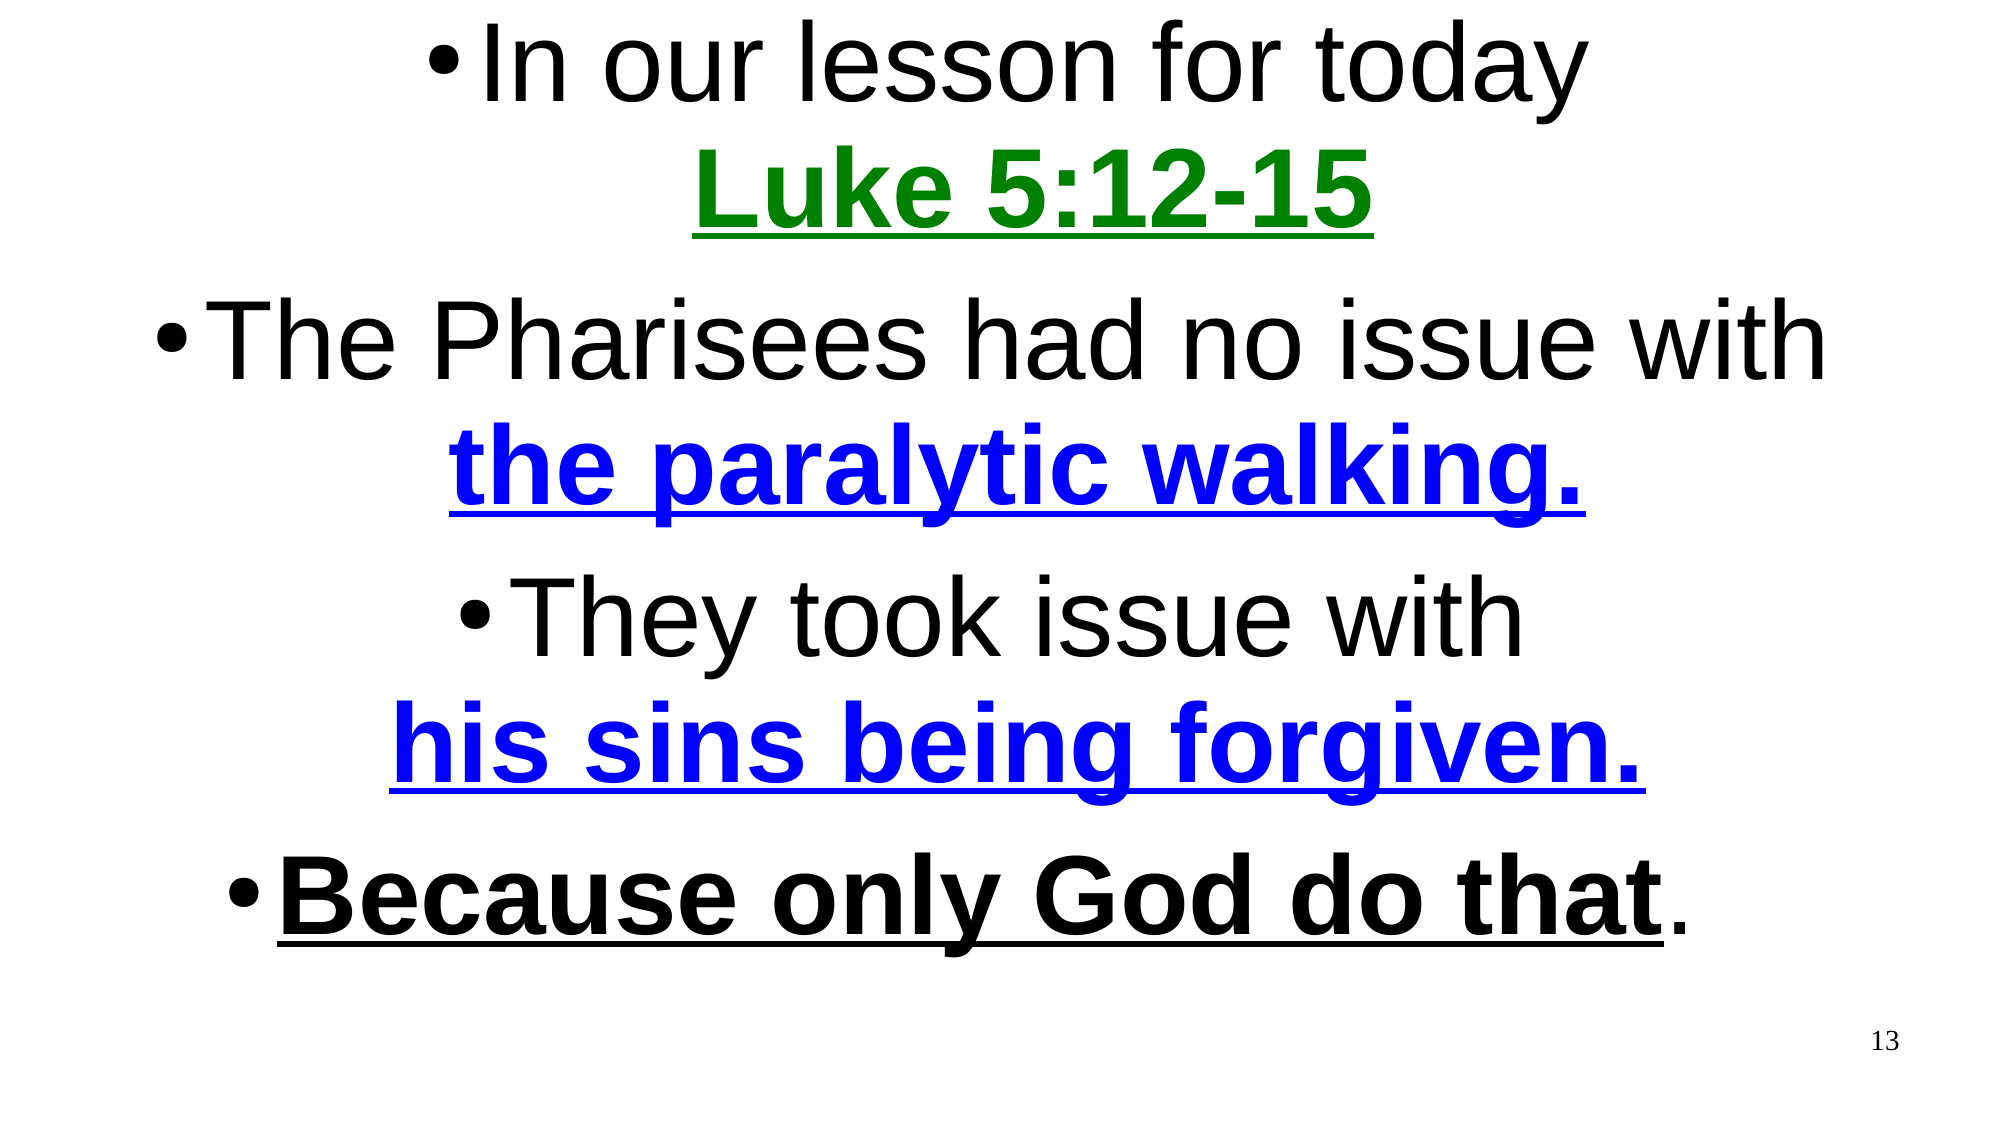

# In our lesson for today Luke 5:12-15
The Pharisees had no issue with
the paralytic walking.
They took issue with
his sins being forgiven.
Because only God do that.
13